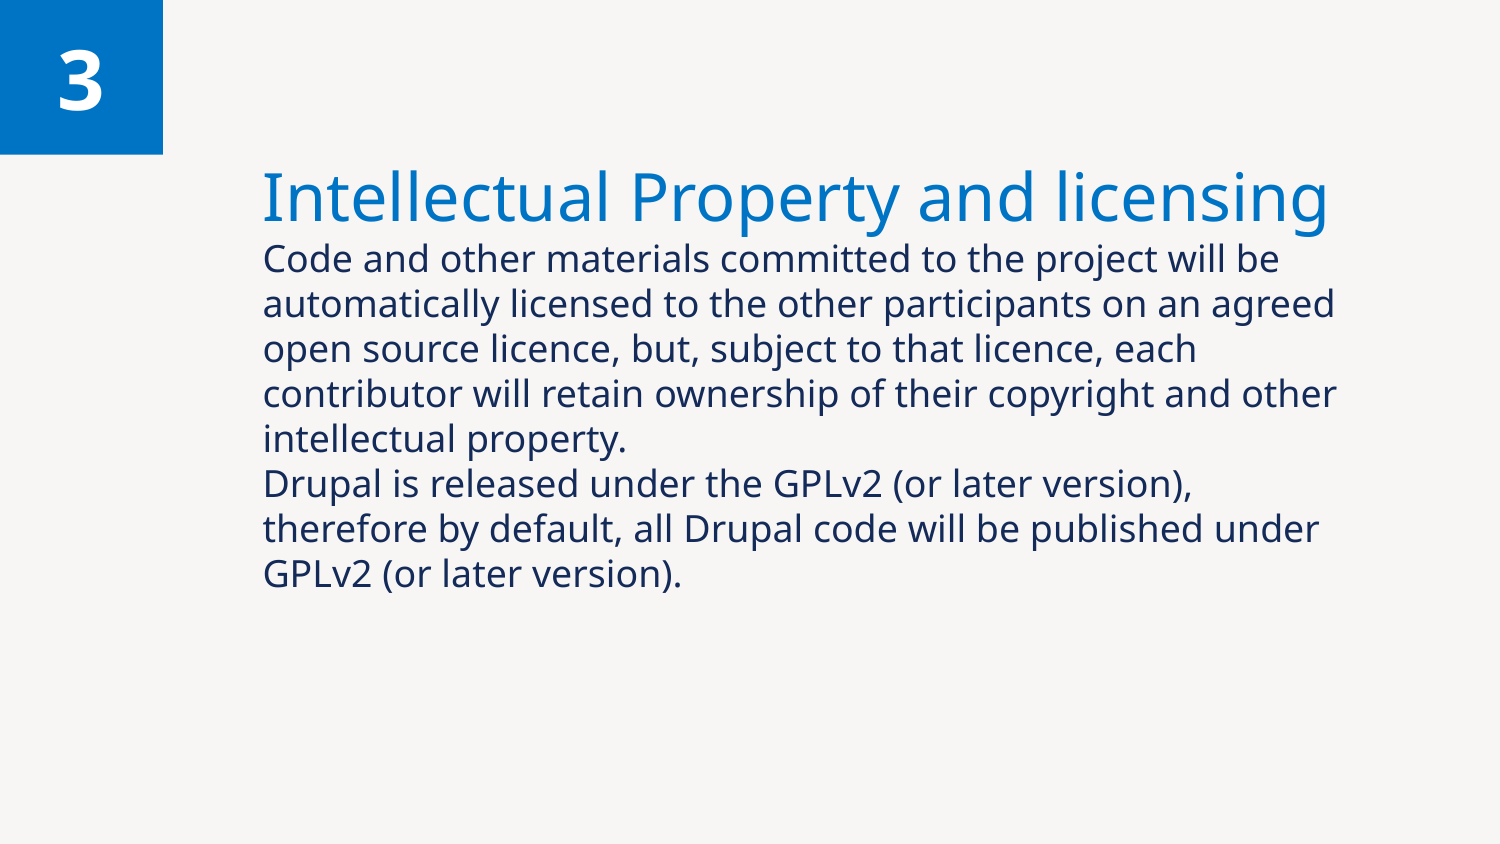

3
# Intellectual Property and licensing Code and other materials committed to the project will be automatically licensed to the other participants on an agreed open source licence, but, subject to that licence, each contributor will retain ownership of their copyright and other intellectual property. Drupal is released under the GPLv2 (or later version), therefore by default, all Drupal code will be published under GPLv2 (or later version).